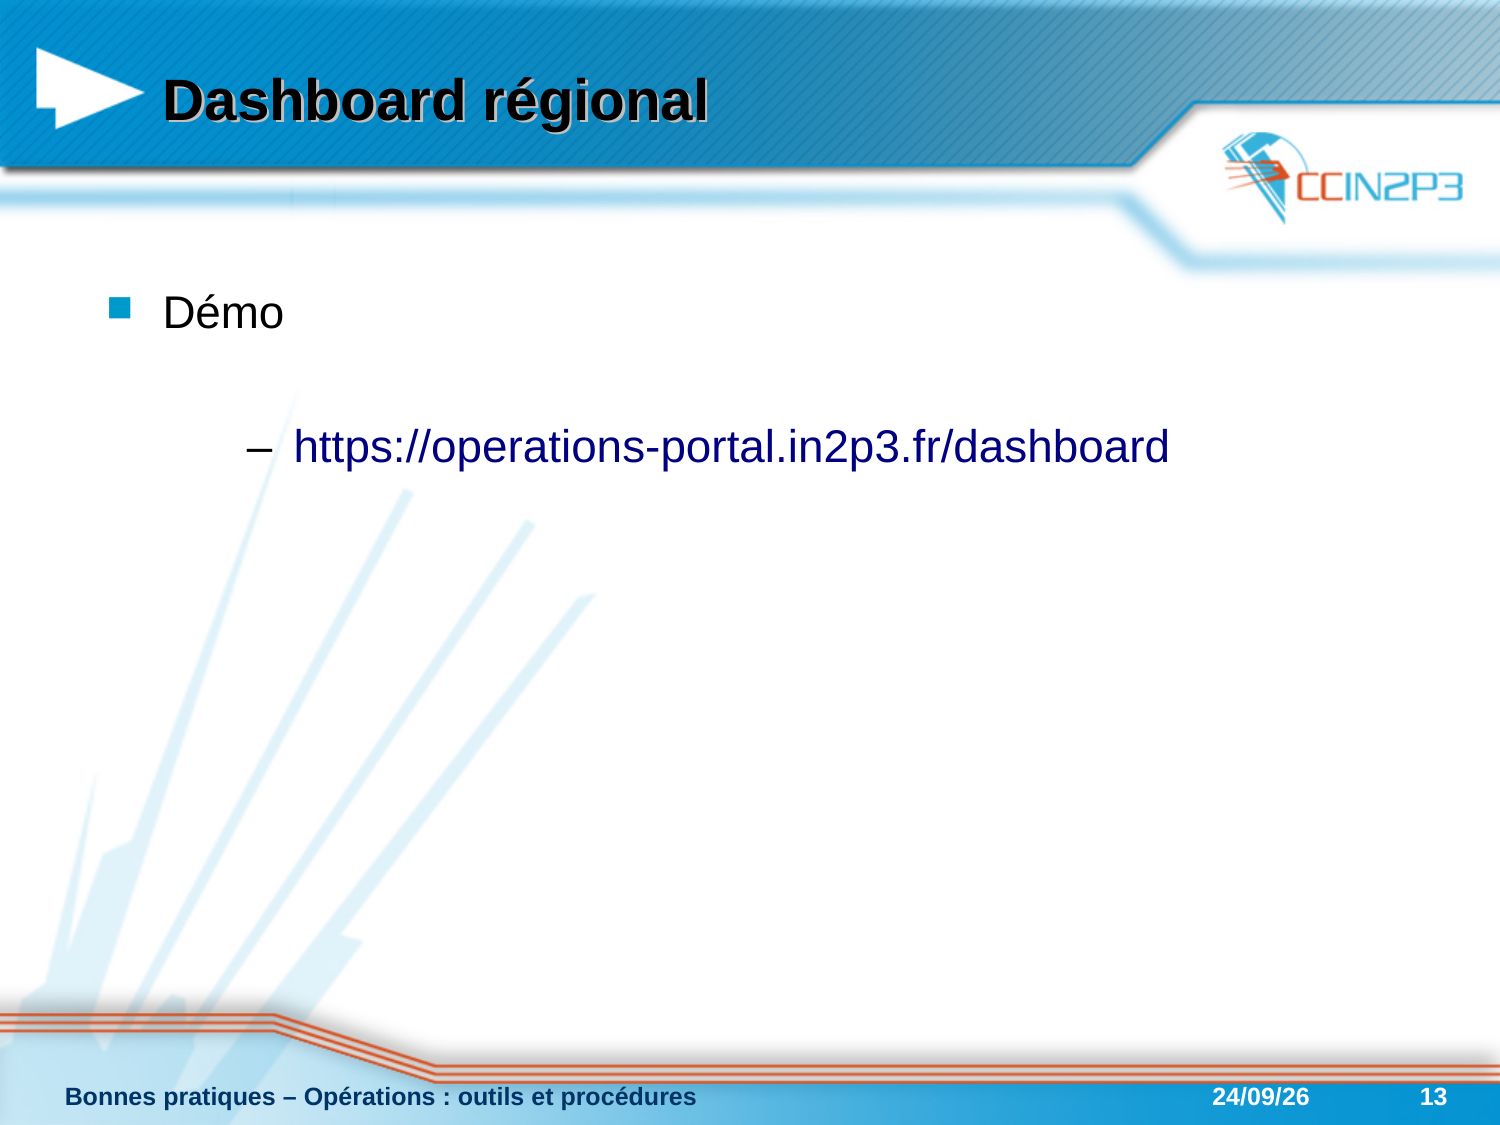

# Dashboard régional
Démo
https://operations-portal.in2p3.fr/dashboard
Votre Nom / Titre de la présentation
13